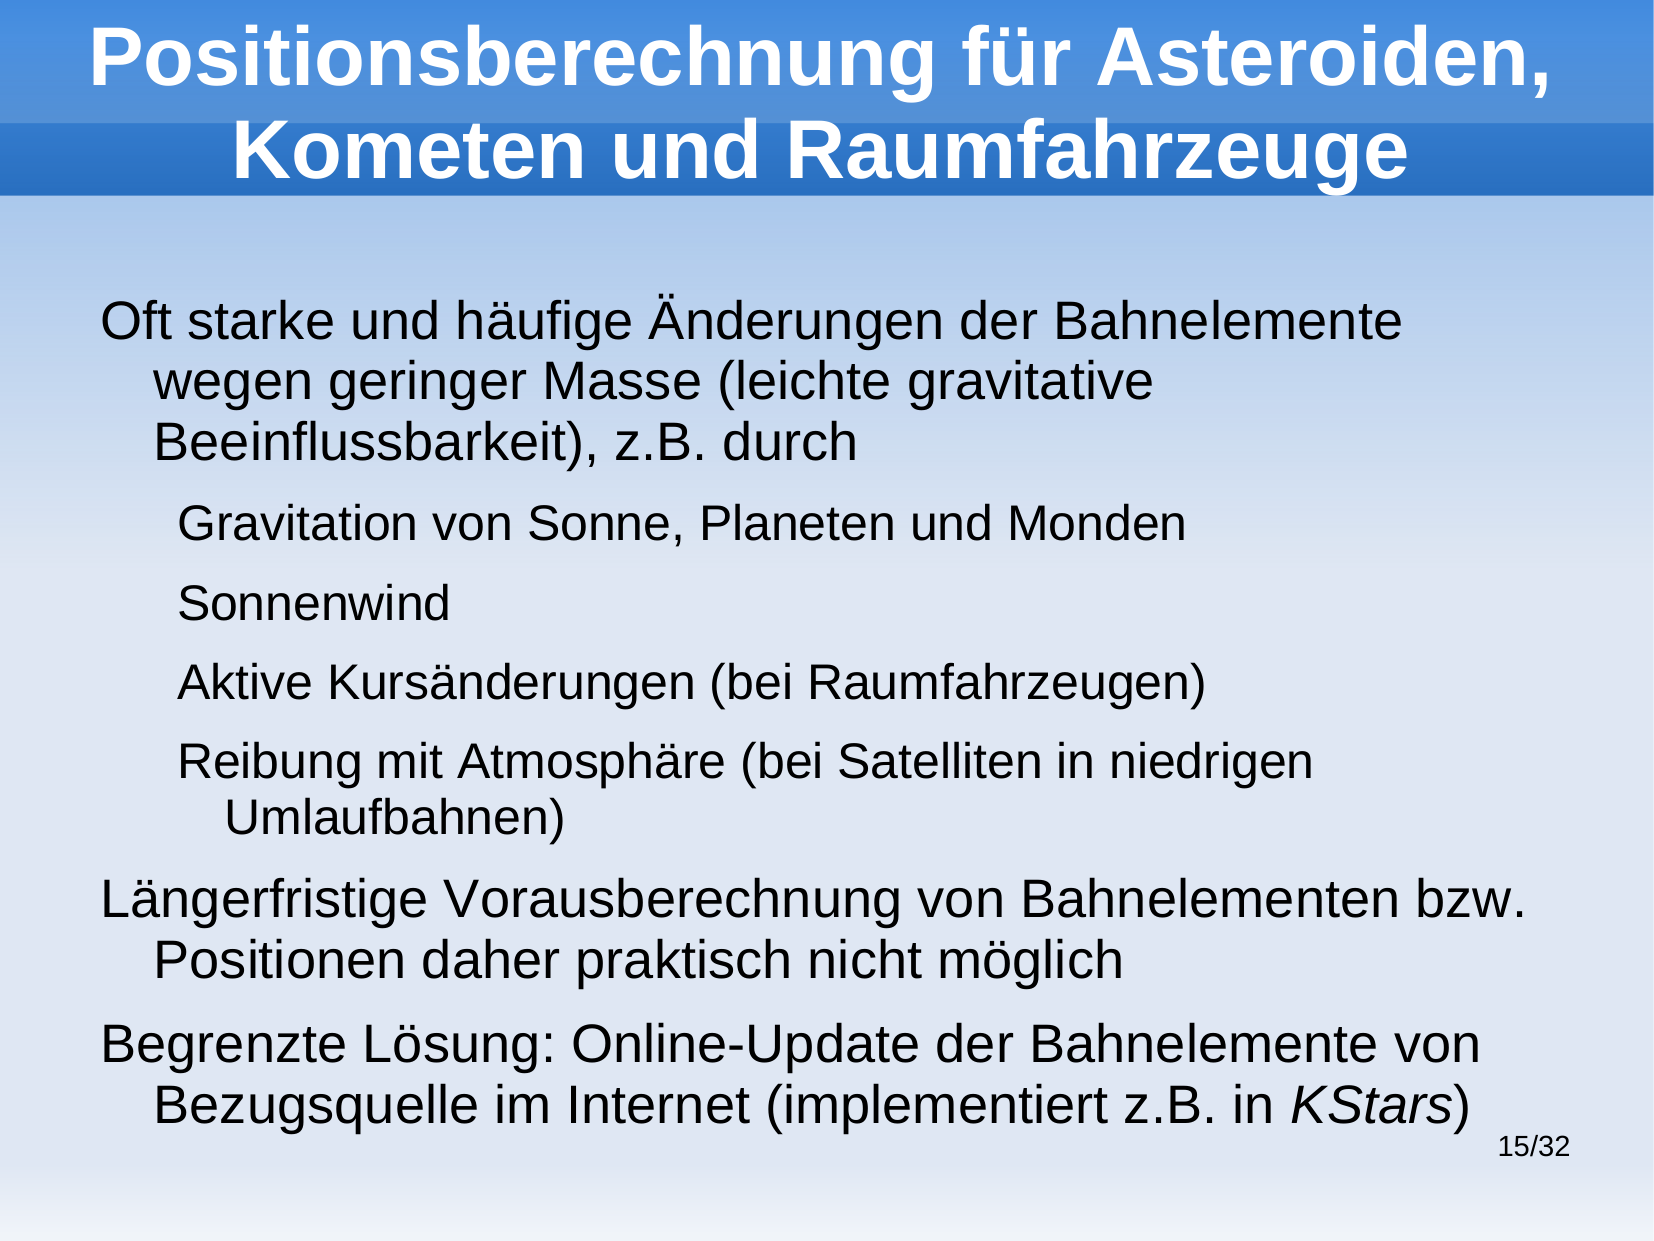

# Positionsberechnung für Asteroiden, Kometen und Raumfahrzeuge
Oft starke und häufige Änderungen der Bahnelemente wegen geringer Masse (leichte gravitative Beeinflussbarkeit), z.B. durch
Gravitation von Sonne, Planeten und Monden
Sonnenwind
Aktive Kursänderungen (bei Raumfahrzeugen)
Reibung mit Atmosphäre (bei Satelliten in niedrigen Umlaufbahnen)
Längerfristige Vorausberechnung von Bahnelementen bzw. Positionen daher praktisch nicht möglich
Begrenzte Lösung: Online-Update der Bahnelemente von Bezugsquelle im Internet (implementiert z.B. in KStars)
15